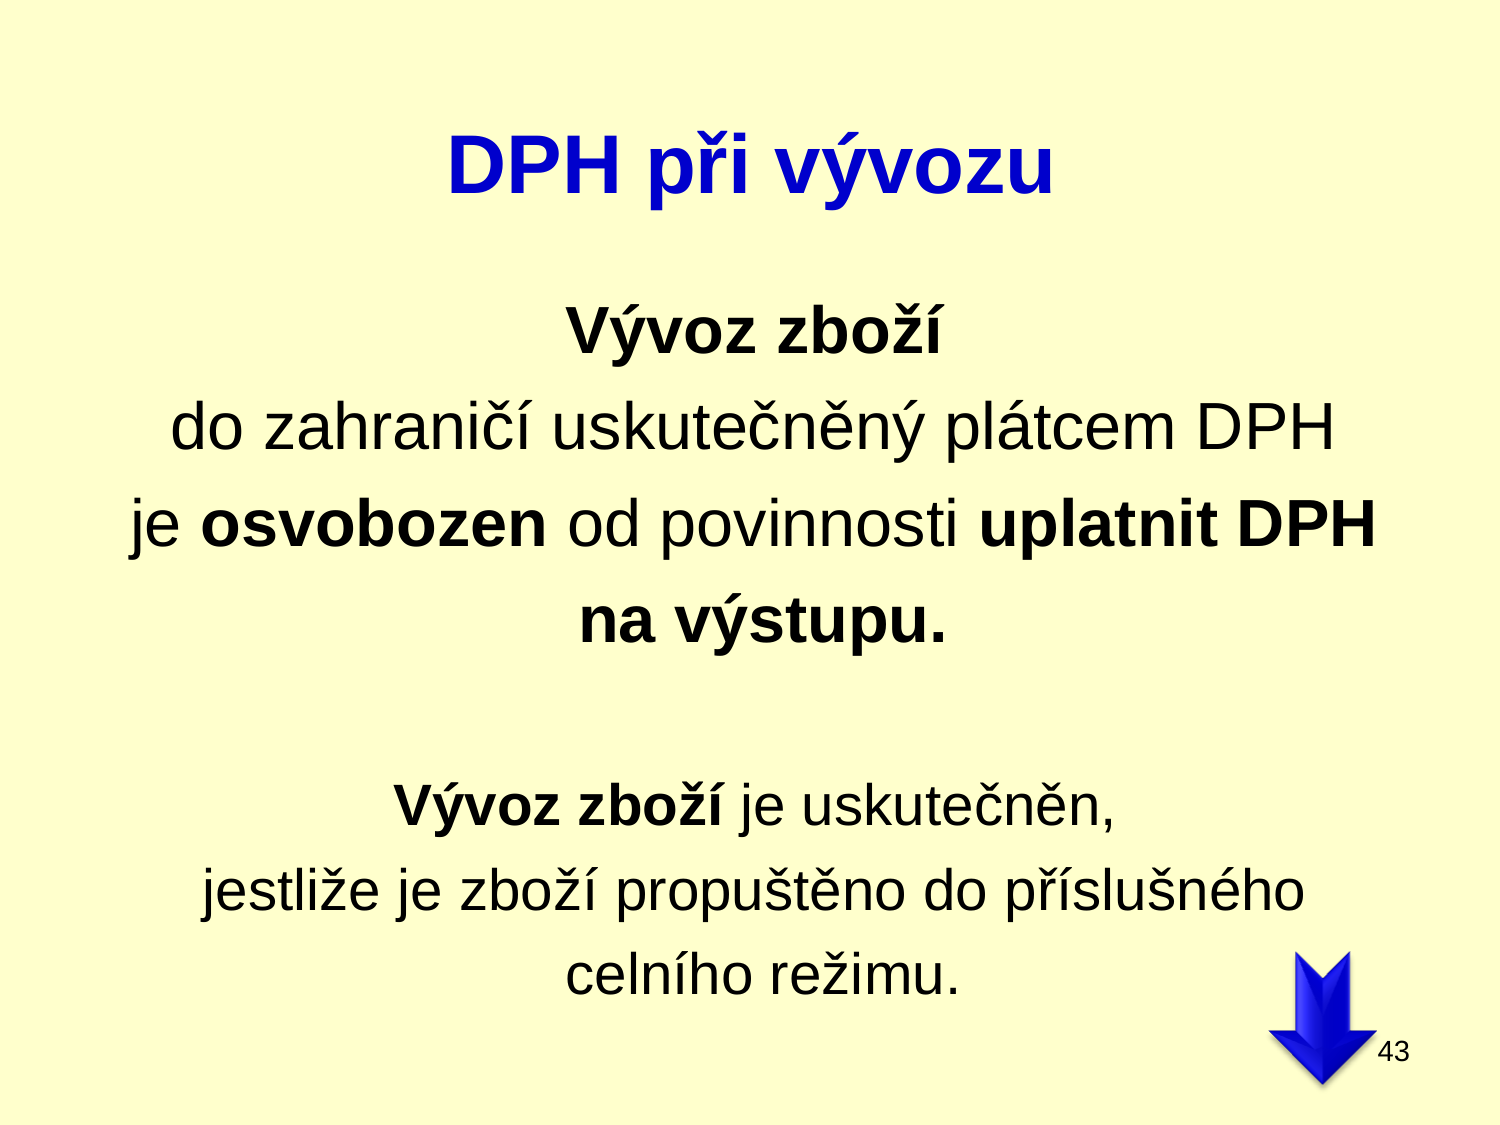

# DPH při vývozu
Vývoz zboží
do zahraničí uskutečněný plátcem DPH
je osvobozen od povinnosti uplatnit DPH
na výstupu.
Vývoz zboží je uskutečněn,
jestliže je zboží propuštěno do příslušného
celního režimu.